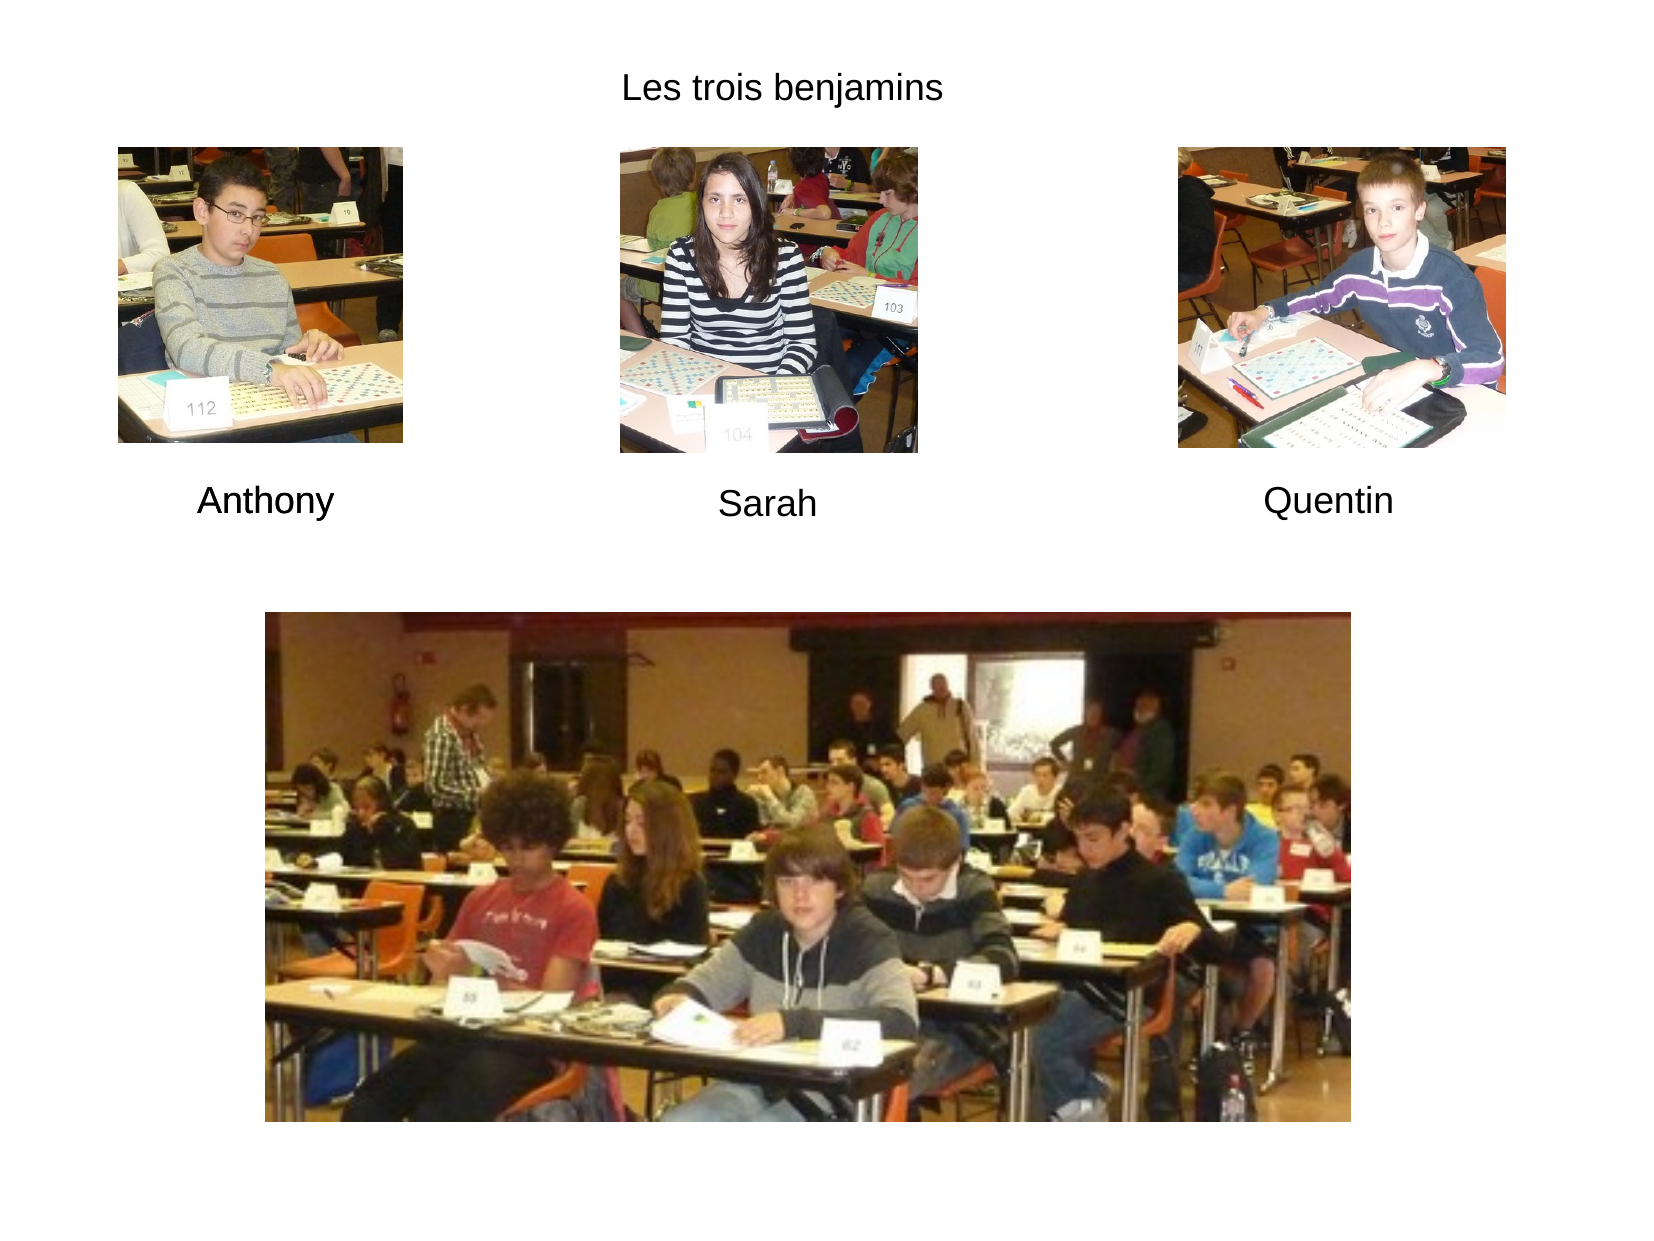

Les trois benjamins
Anthony
Quentin
Anthony
Sarah